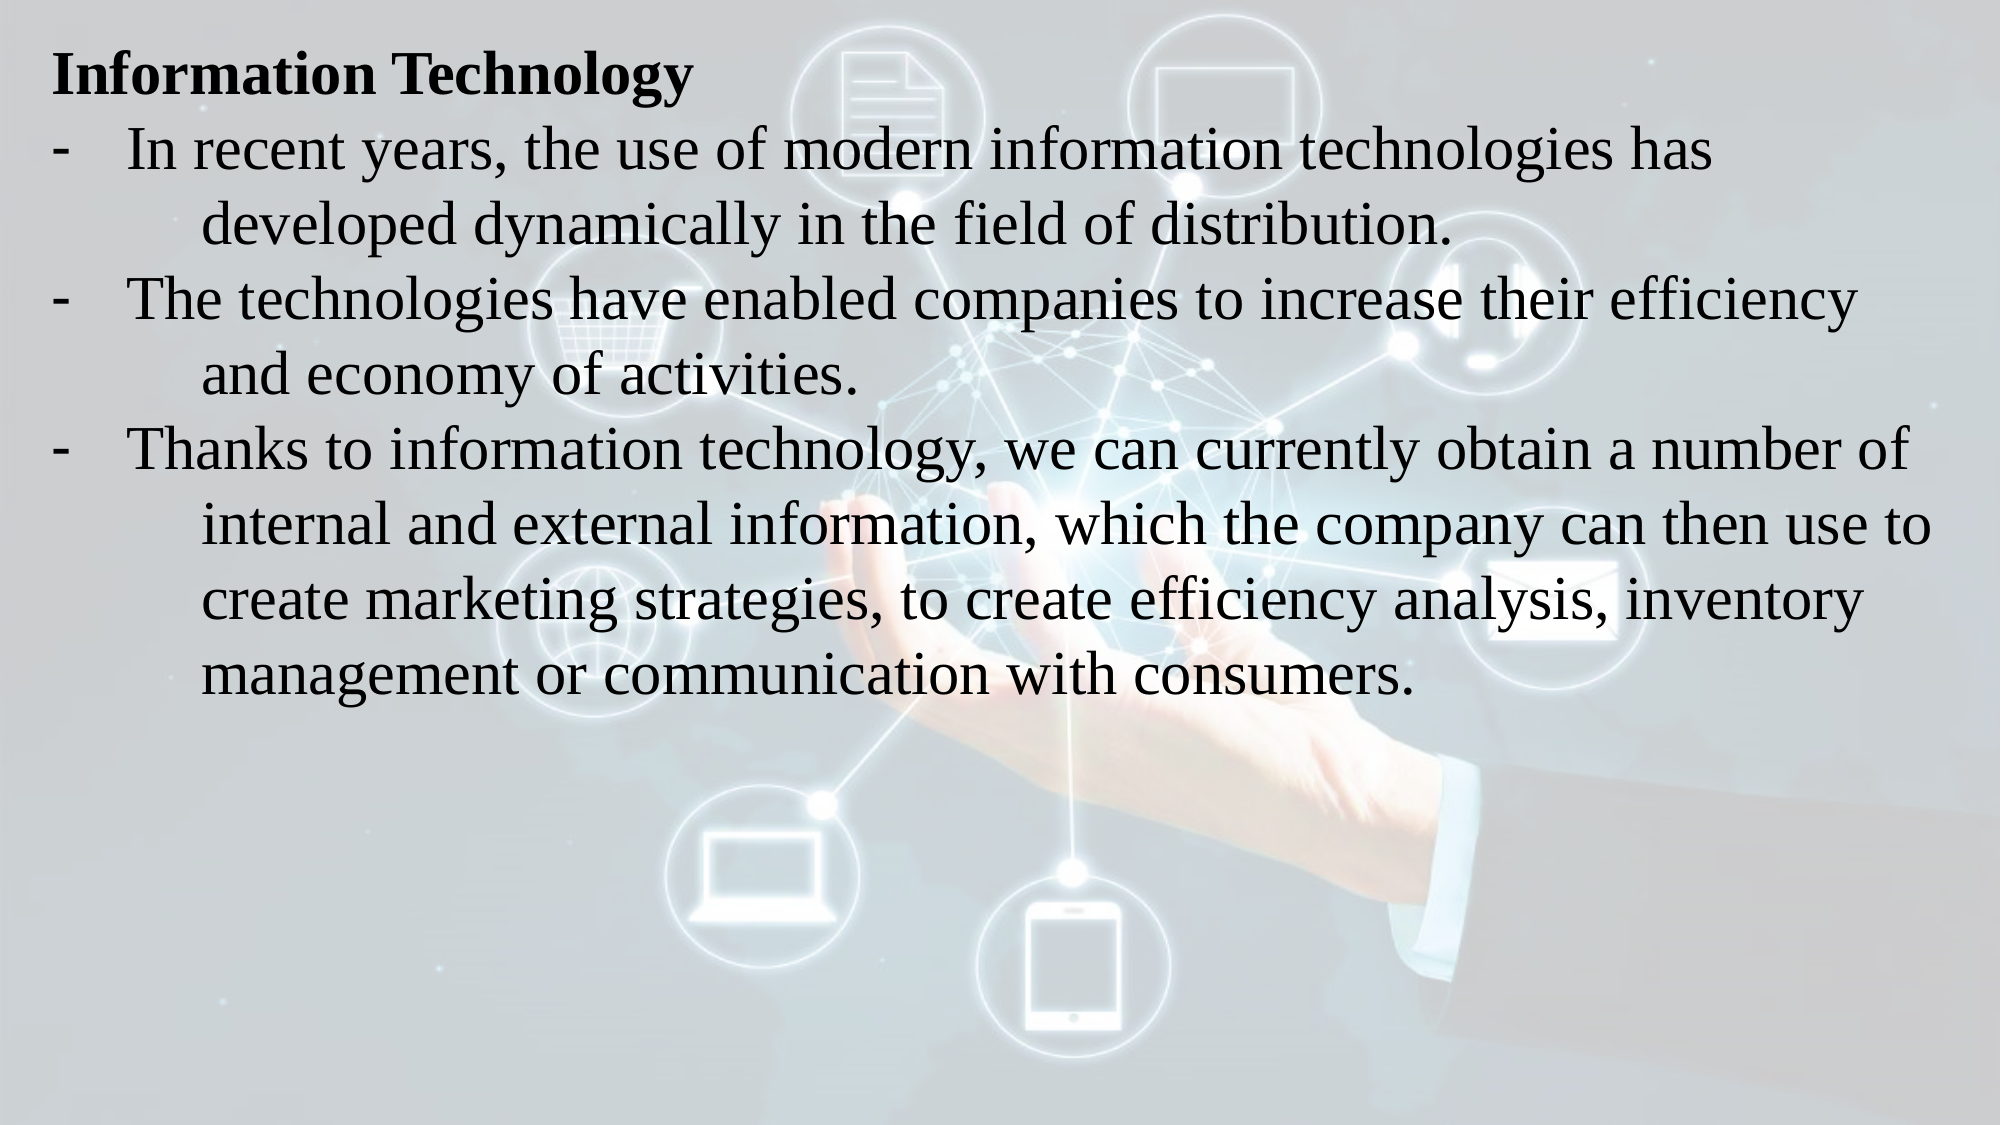

Information Technology
In recent years, the use of modern information technologies has developed dynamically in the field of distribution.
The technologies have enabled companies to increase their efficiency and economy of activities.
Thanks to information technology, we can currently obtain a number of internal and external information, which the company can then use to create marketing strategies, to create efficiency analysis, inventory management or communication with consumers.